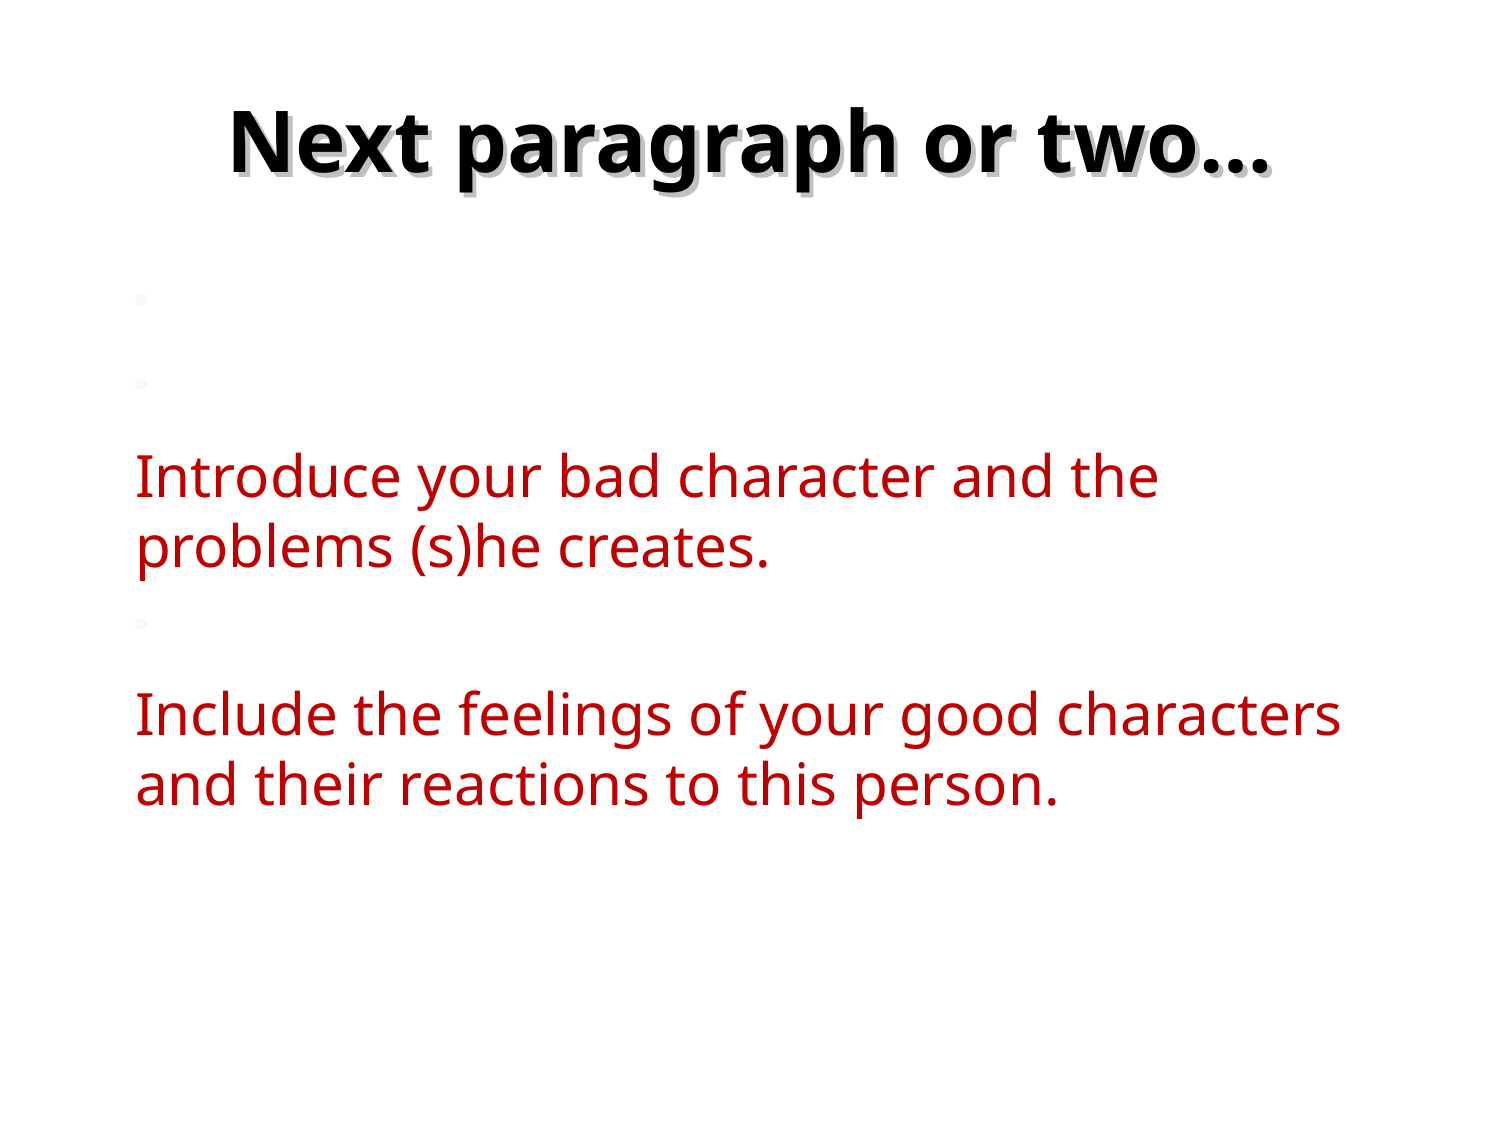

# Next paragraph or two…
Introduce your bad character and the problems (s)he creates.
Include the feelings of your good characters and their reactions to this person.